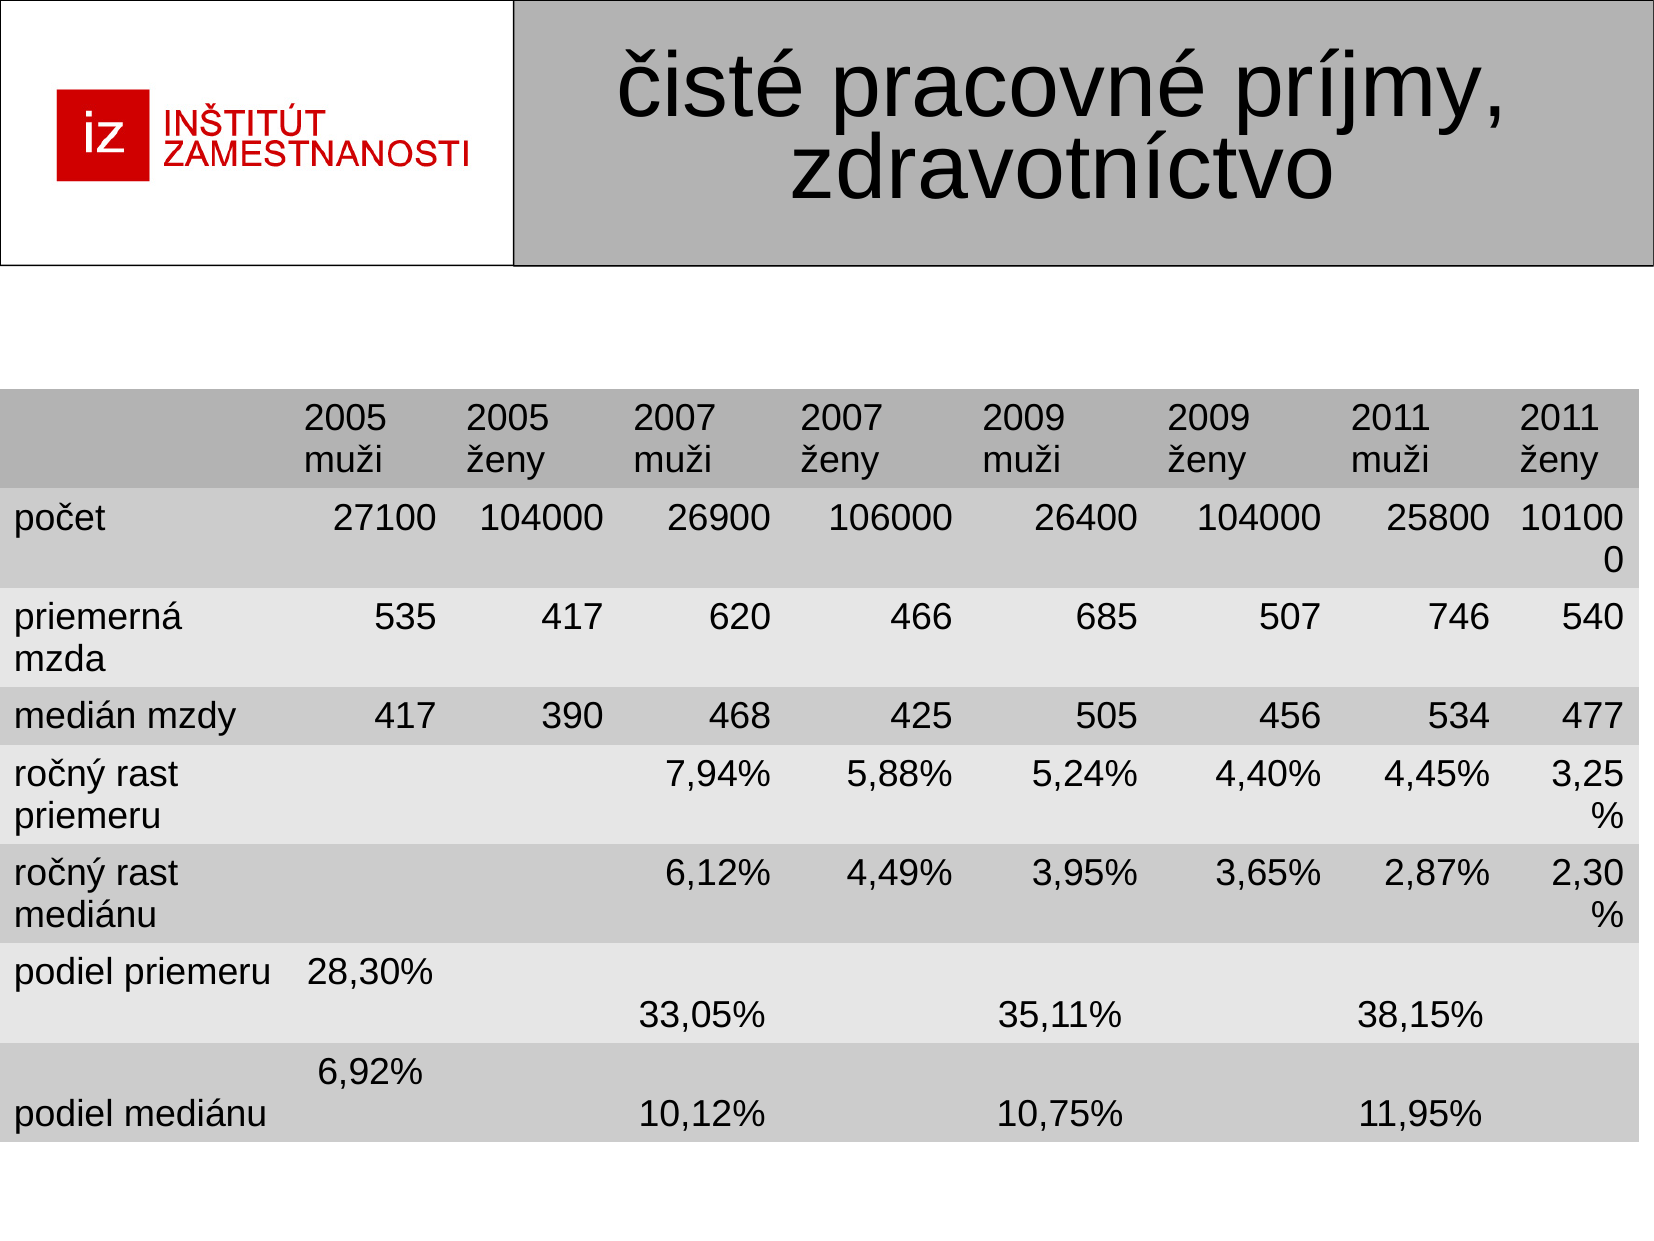

# čisté pracovné príjmy, zdravotníctvo
| | 2005 muži | 2005 ženy | 2007 muži | 2007 ženy | 2009 muži | 2009 ženy | 2011 muži | 2011 ženy |
| --- | --- | --- | --- | --- | --- | --- | --- | --- |
| počet | 27100 | 104000 | 26900 | 106000 | 26400 | 104000 | 25800 | 101000 |
| priemerná mzda | 535 | 417 | 620 | 466 | 685 | 507 | 746 | 540 |
| medián mzdy | 417 | 390 | 468 | 425 | 505 | 456 | 534 | 477 |
| ročný rast priemeru | | | 7,94% | 5,88% | 5,24% | 4,40% | 4,45% | 3,25% |
| ročný rast mediánu | | | 6,12% | 4,49% | 3,95% | 3,65% | 2,87% | 2,30% |
| podiel priemeru | 28,30% | | 33,05% | | 35,11% | | 38,15% | |
| podiel mediánu | 6,92% | | 10,12% | | 10,75% | | 11,95% | |